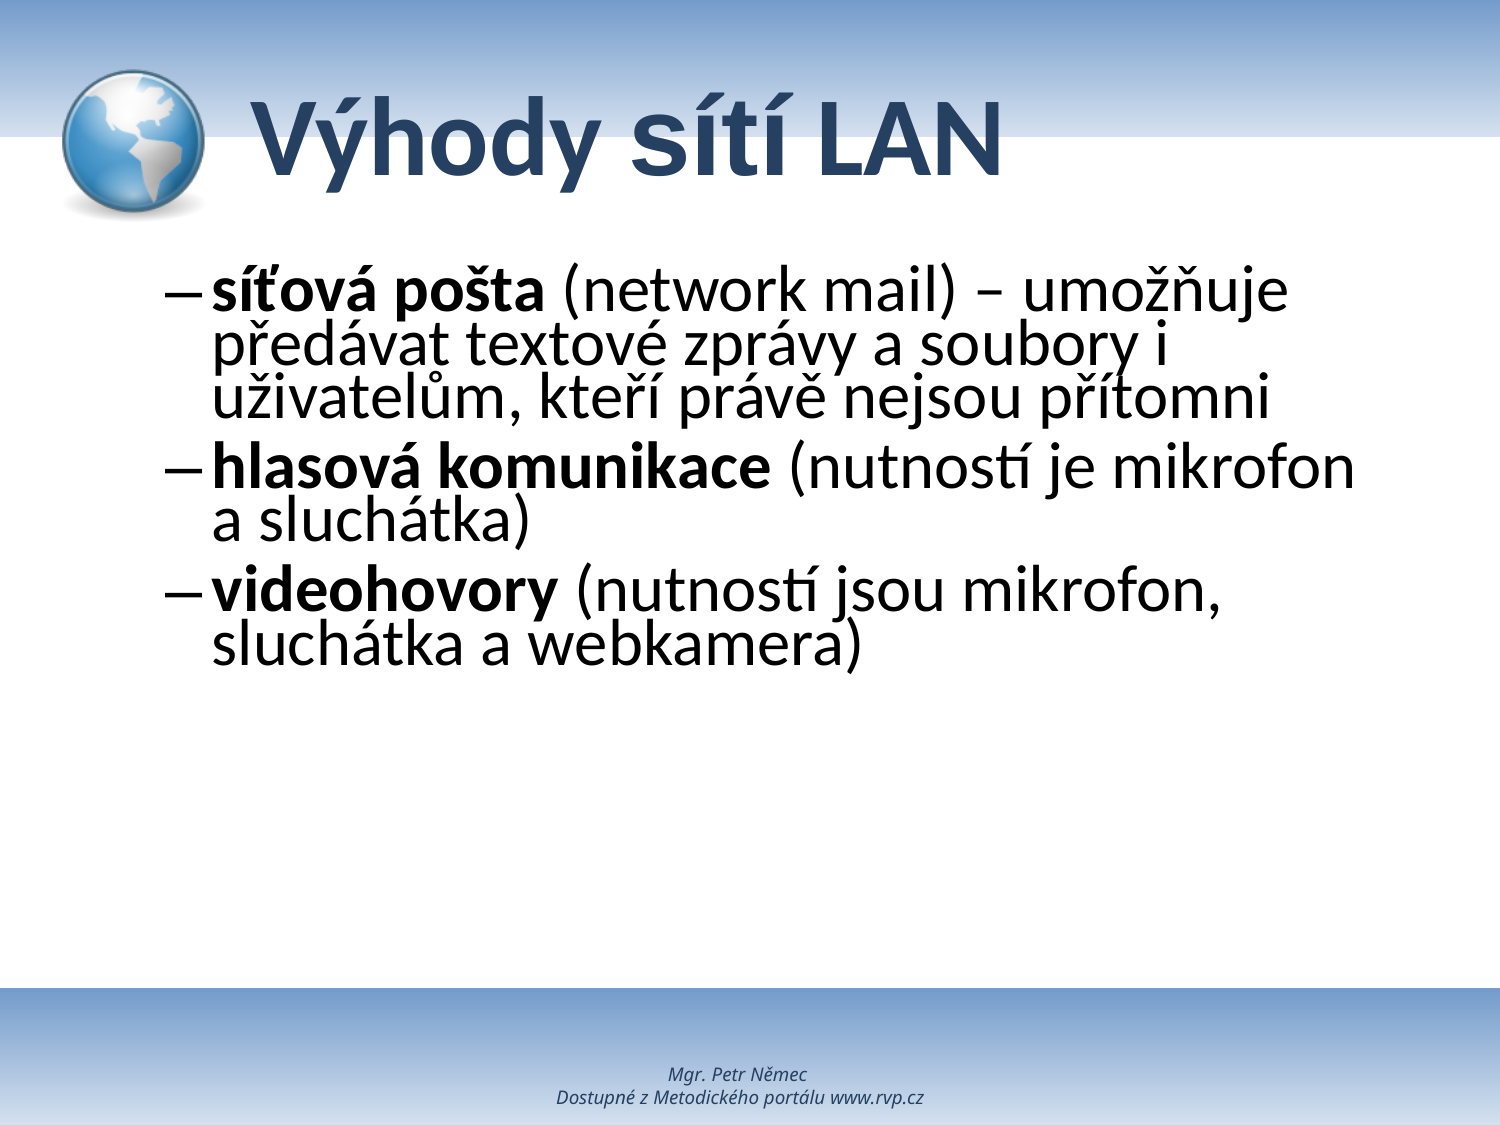

# Výhody sítí LAN
síťová pošta (network mail) – umožňuje předávat textové zprávy a soubory i uživatelům, kteří právě nejsou přítomni
hlasová komunikace (nutností je mikrofon
a sluchátka)
videohovory (nutností jsou mikrofon, sluchátka a webkamera)